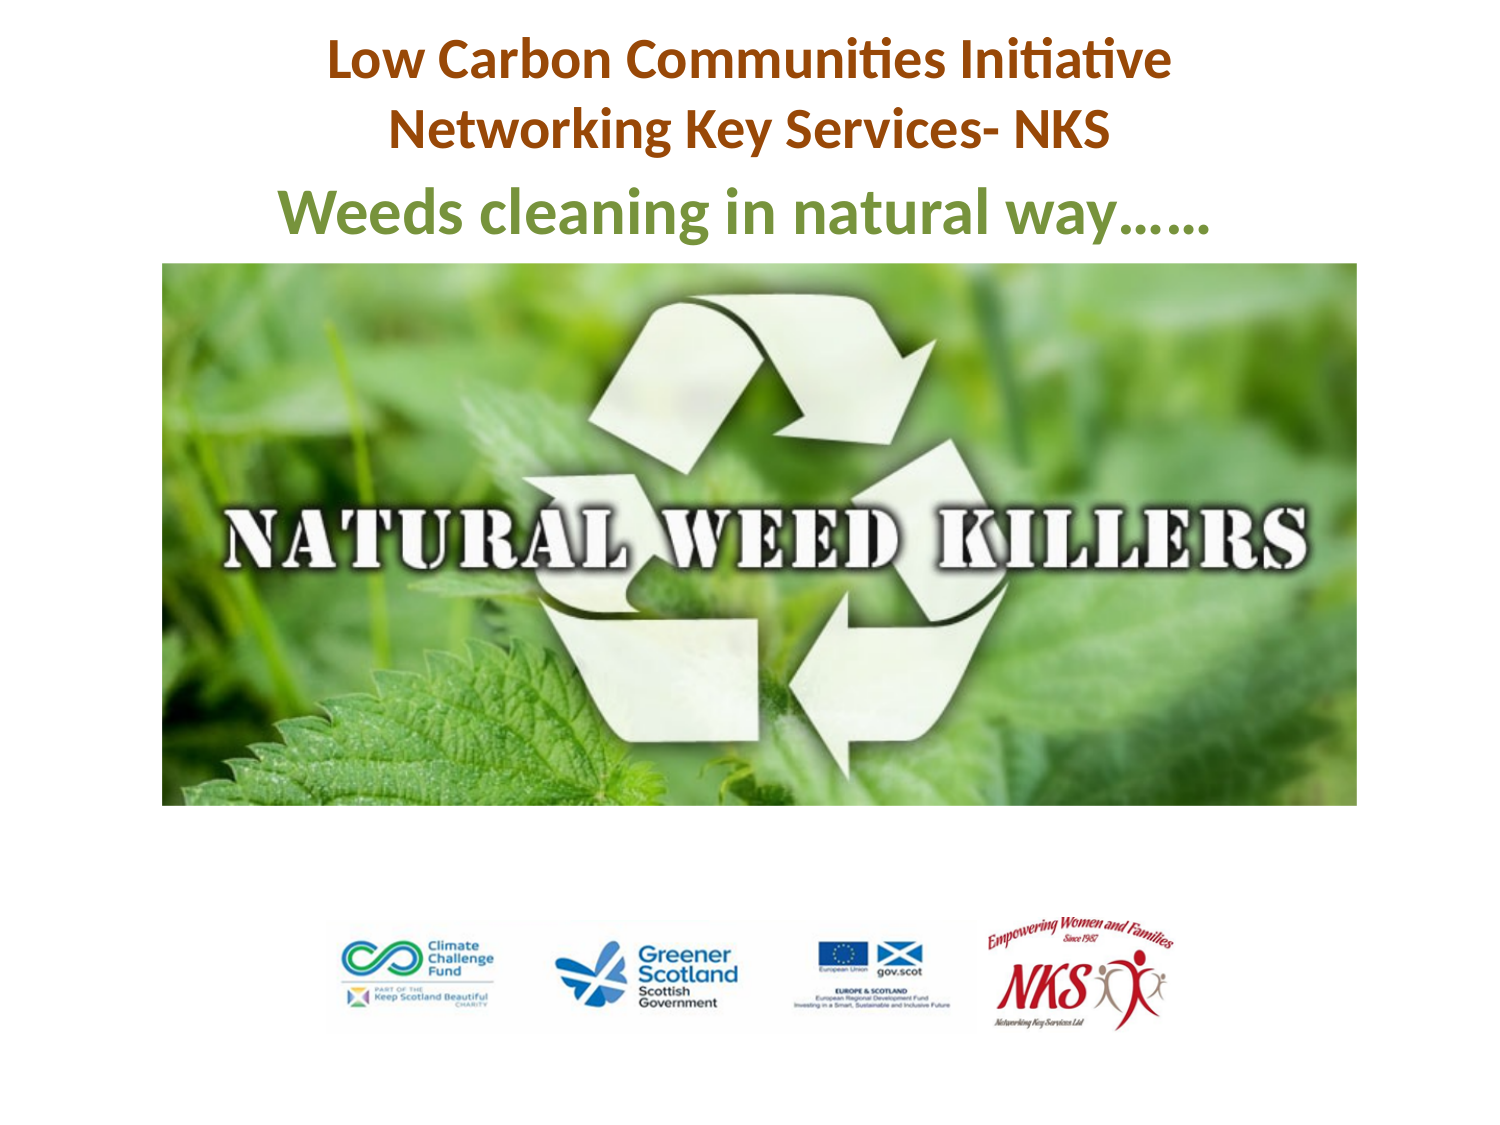

Low Carbon Communities Initiative
Networking Key Services- NKS
# Weeds cleaning in natural way……